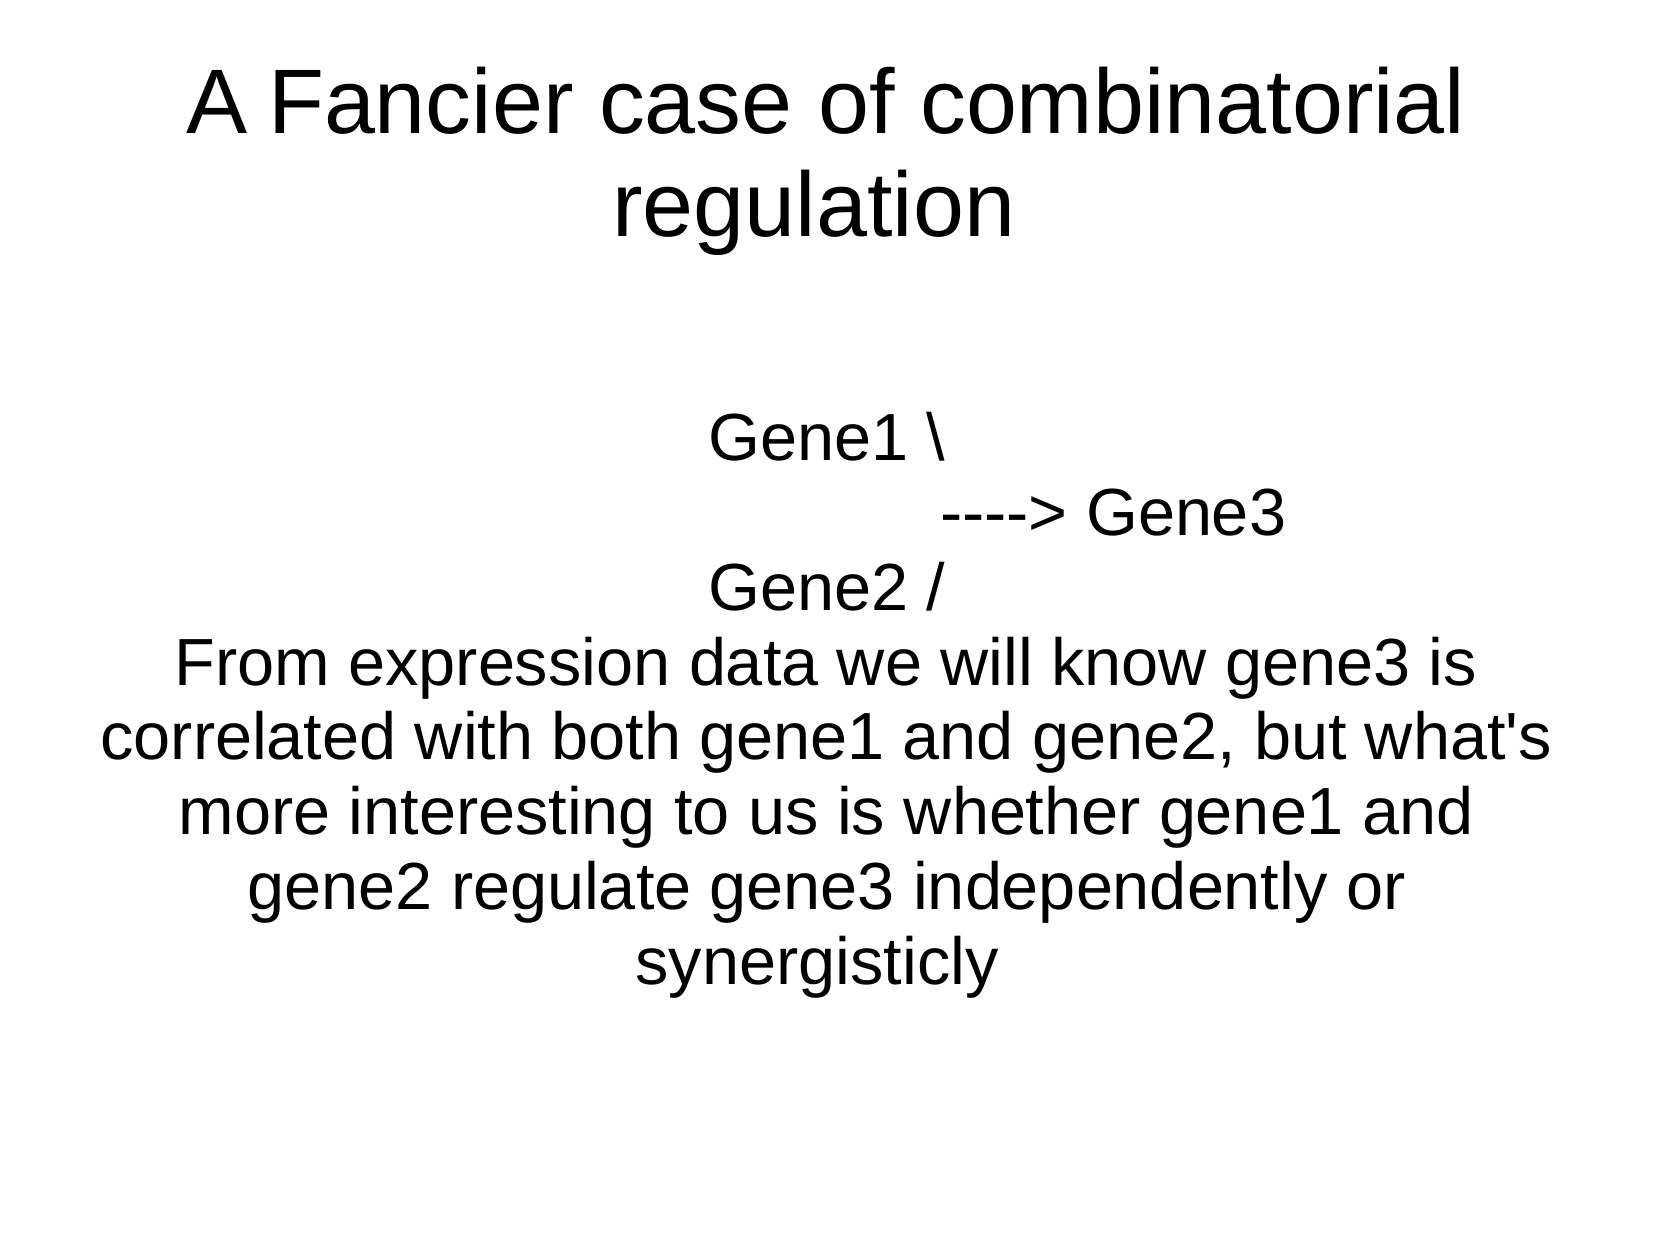

# A Fancier case of combinatorial regulation
Gene1 \
 ----> Gene3
Gene2 /
From expression data we will know gene3 is correlated with both gene1 and gene2, but what's more interesting to us is whether gene1 and gene2 regulate gene3 independently or synergisticly